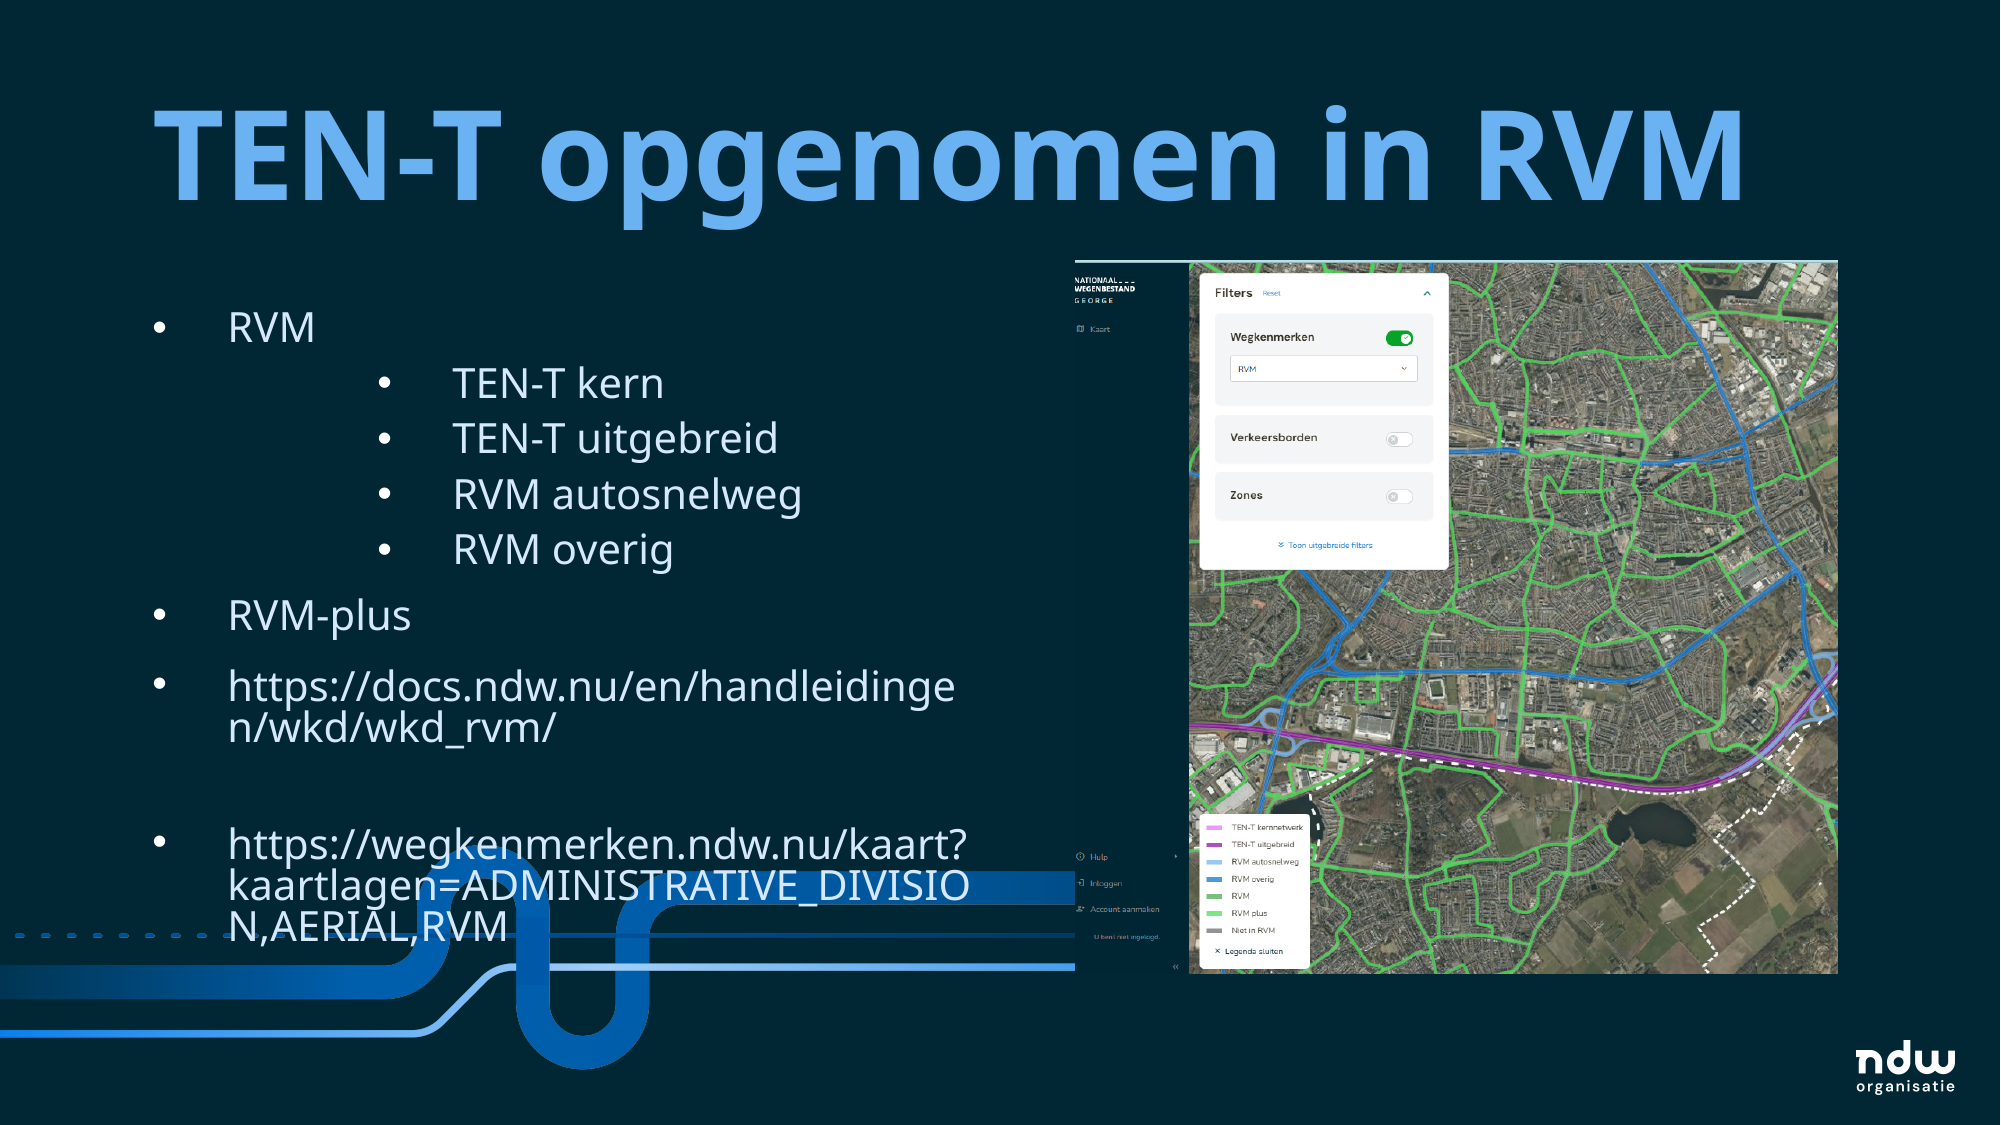

# TEN-T opgenomen in RVM
RVM
TEN-T kern
TEN-T uitgebreid
RVM autosnelweg
RVM overig
RVM-plus
https://docs.ndw.nu/en/handleidingen/wkd/wkd_rvm/
https://wegkenmerken.ndw.nu/kaart?kaartlagen=ADMINISTRATIVE_DIVISION,AERIAL,RVM